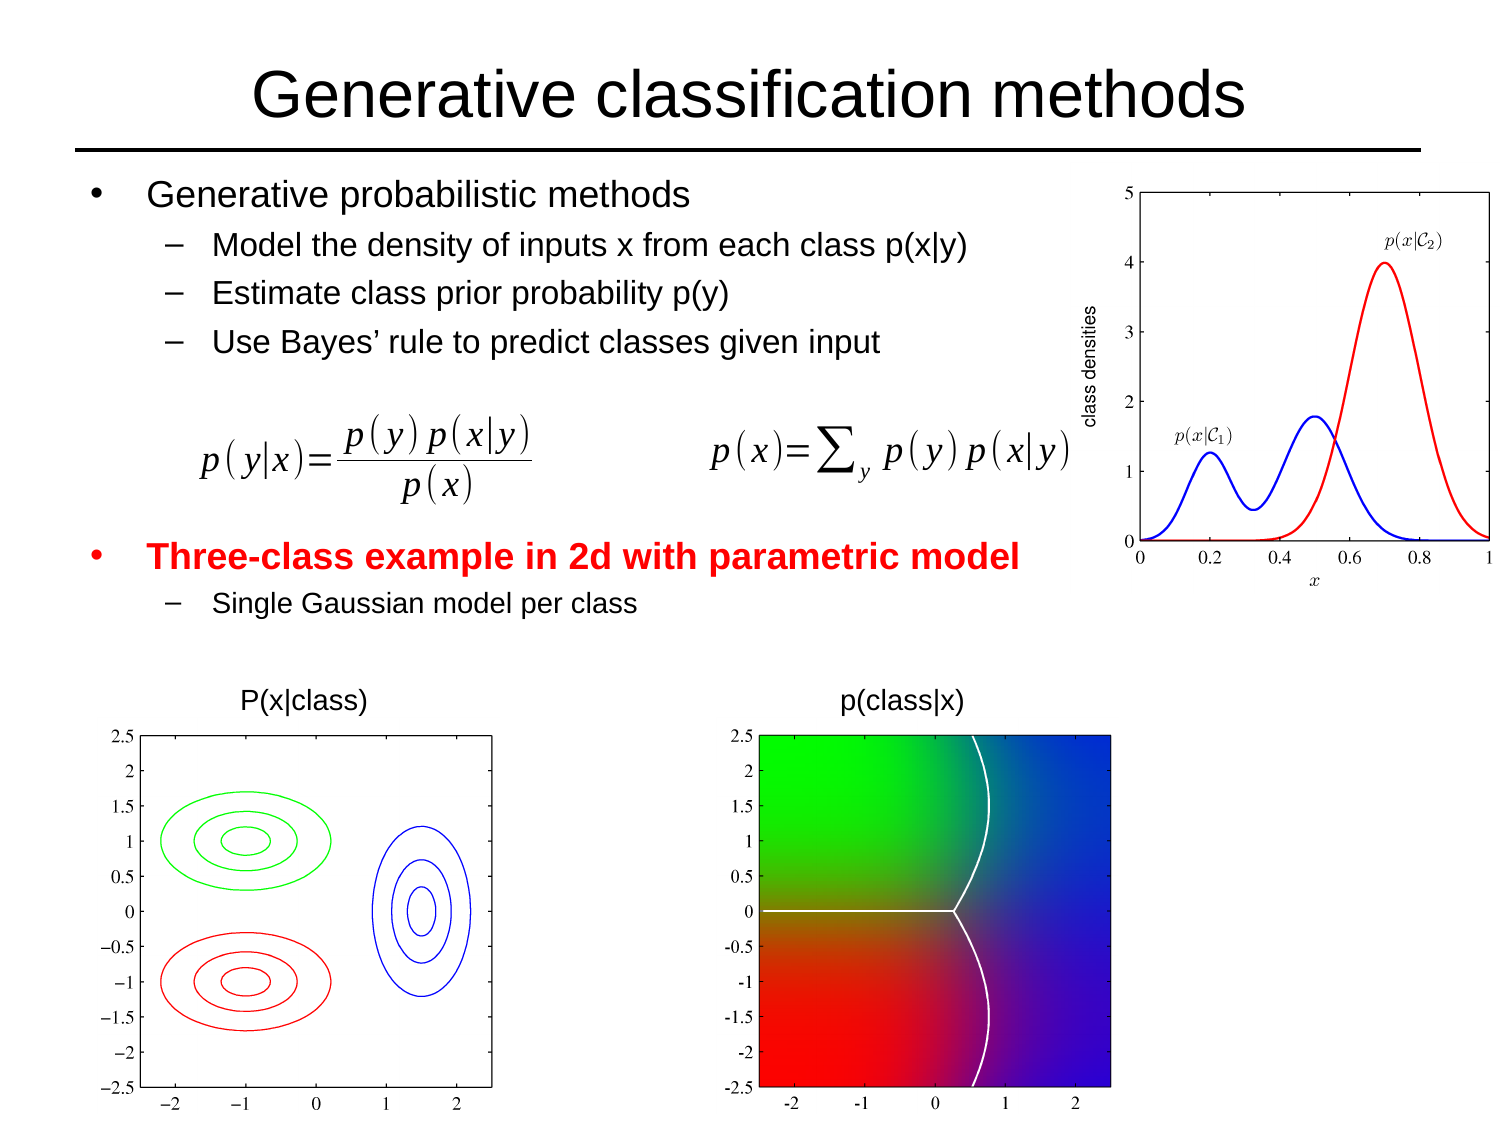

# Generative classification methods
Generative probabilistic methods
Model the density of inputs x from each class p(x|y)
Estimate class prior probability p(y)
Use Bayes’ rule to predict classes given input
Three-class example in 2d with parametric model
Single Gaussian model per class
P(x|class)				p(class|x)